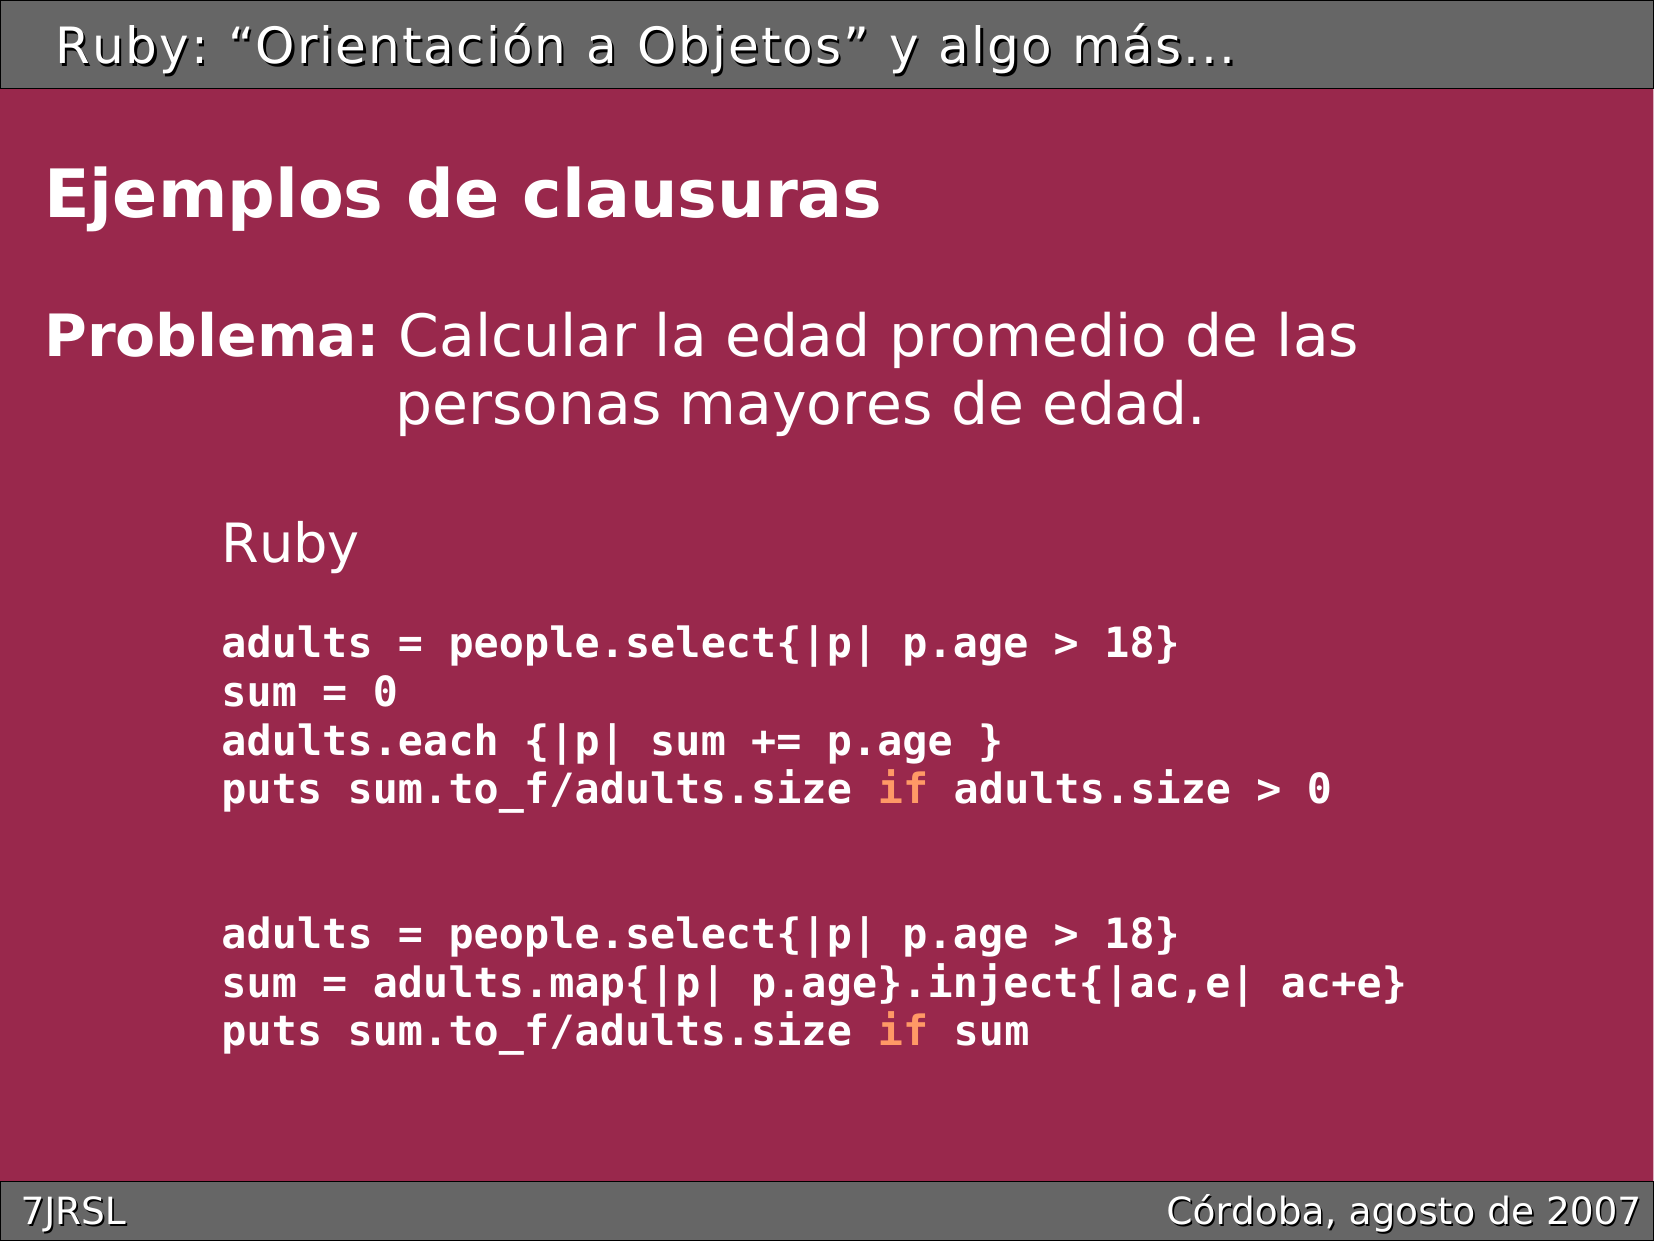

Ruby: “Orientación a Objetos” y algo más...
Ejemplos de clausuras
Problema: Calcular la edad promedio de las
 personas mayores de edad.
Ruby
adults = people.select{|p| p.age > 18}
sum = 0
adults.each {|p| sum += p.age }
puts sum.to_f/adults.size if adults.size > 0
adults = people.select{|p| p.age > 18}
sum = adults.map{|p| p.age}.inject{|ac,e| ac+e}
puts sum.to_f/adults.size if sum
7JRSL
Córdoba, agosto de 2007